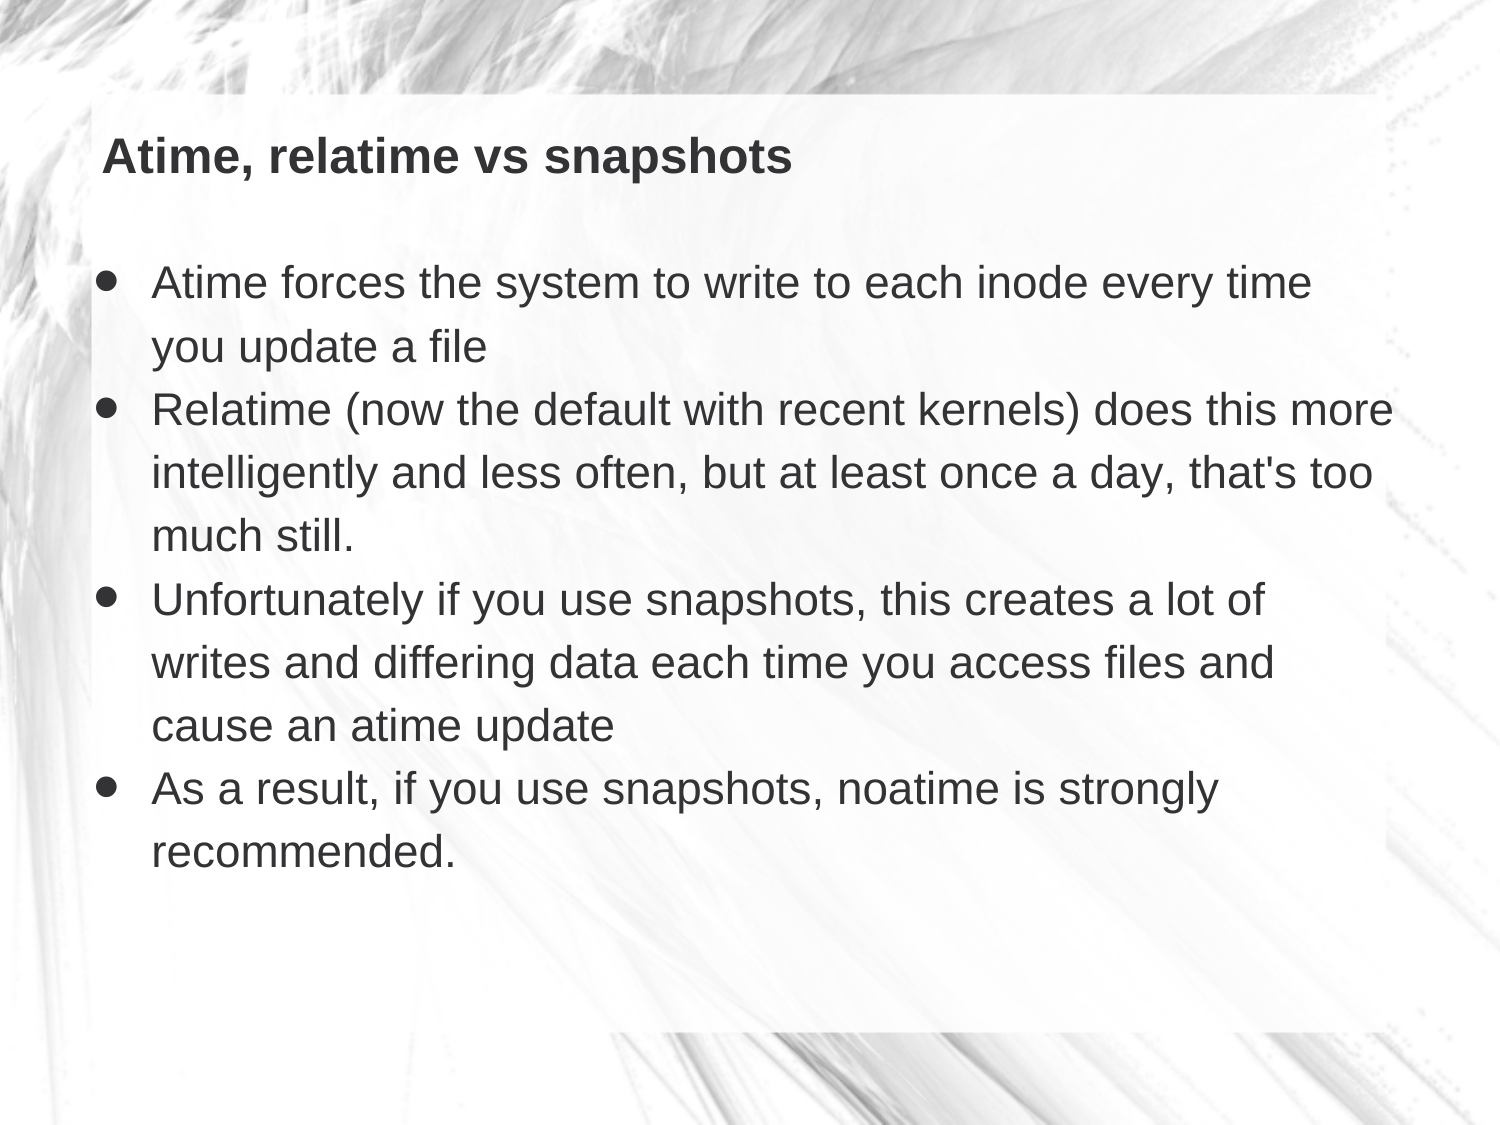

# Atime, relatime vs snapshots
Atime forces the system to write to each inode every time you update a file
Relatime (now the default with recent kernels) does this more intelligently and less often, but at least once a day, that's too much still.
Unfortunately if you use snapshots, this creates a lot of writes and differing data each time you access files and cause an atime update
As a result, if you use snapshots, noatime is strongly recommended.